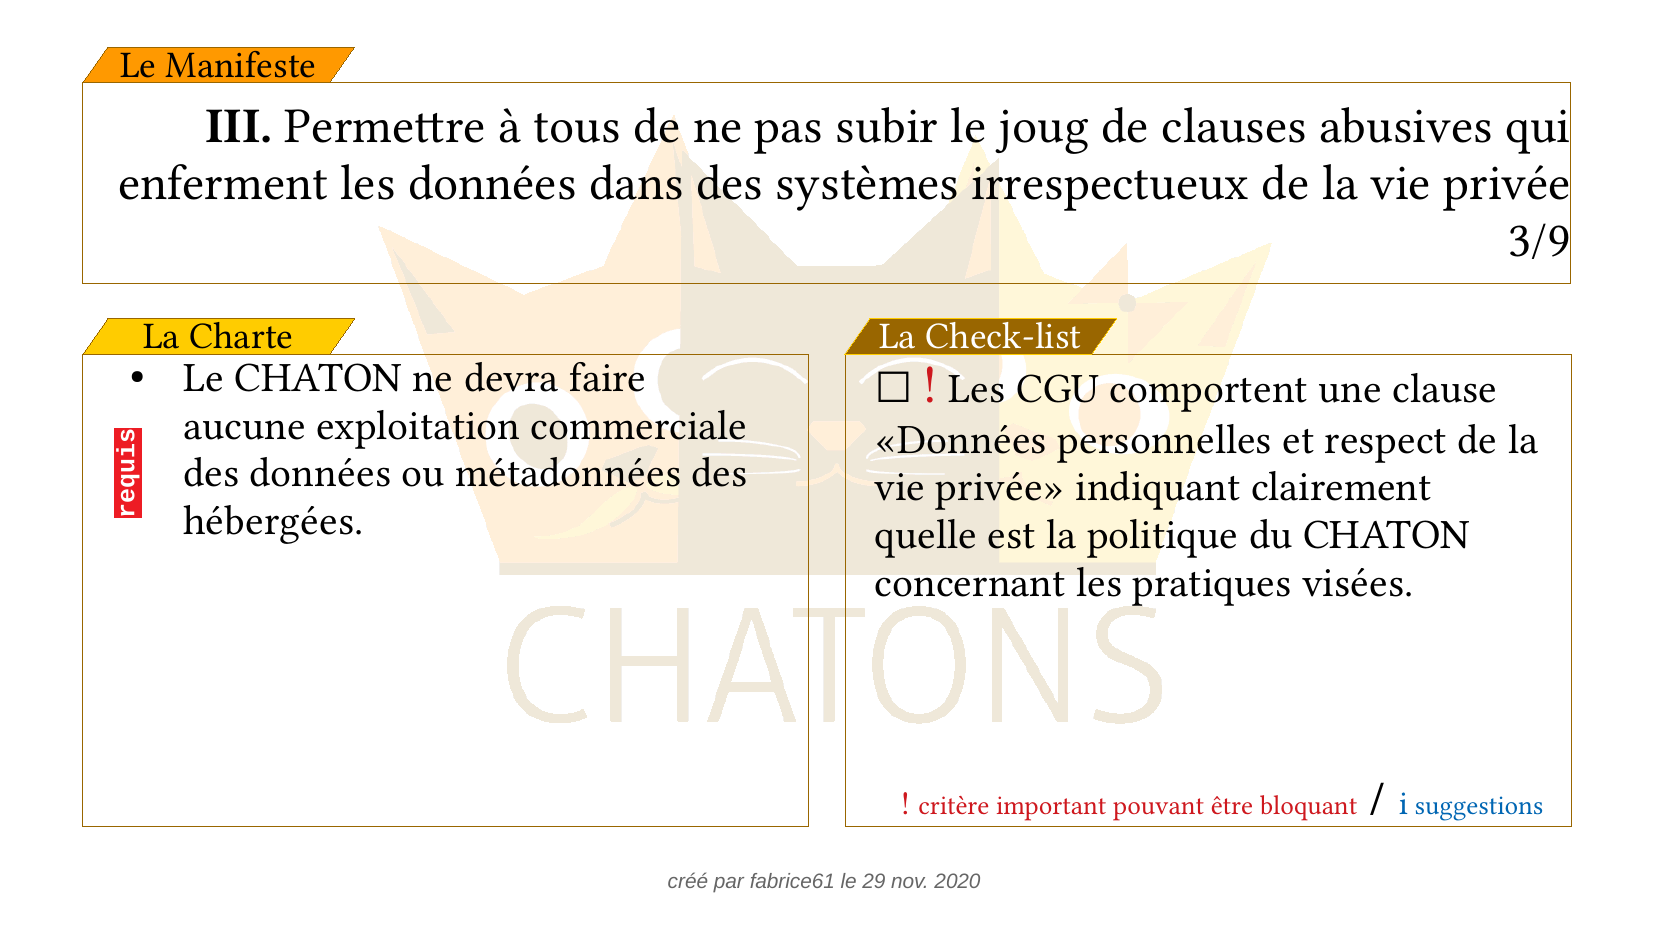

Le Manifeste
# III. Permettre à tous de ne pas subir le joug de clauses abusives qui enferment les données dans des systèmes irrespectueux de la vie privée 3/9
La Charte
La Check-list
Le CHATON ne devra faire aucune exploitation commerciale des données ou métadonnées des hébergées.
☐ ! Les CGU comportent une clause «Données personnelles et respect de la vie privée» indiquant clairement quelle est la politique du CHATON concernant les pratiques visées.
requis